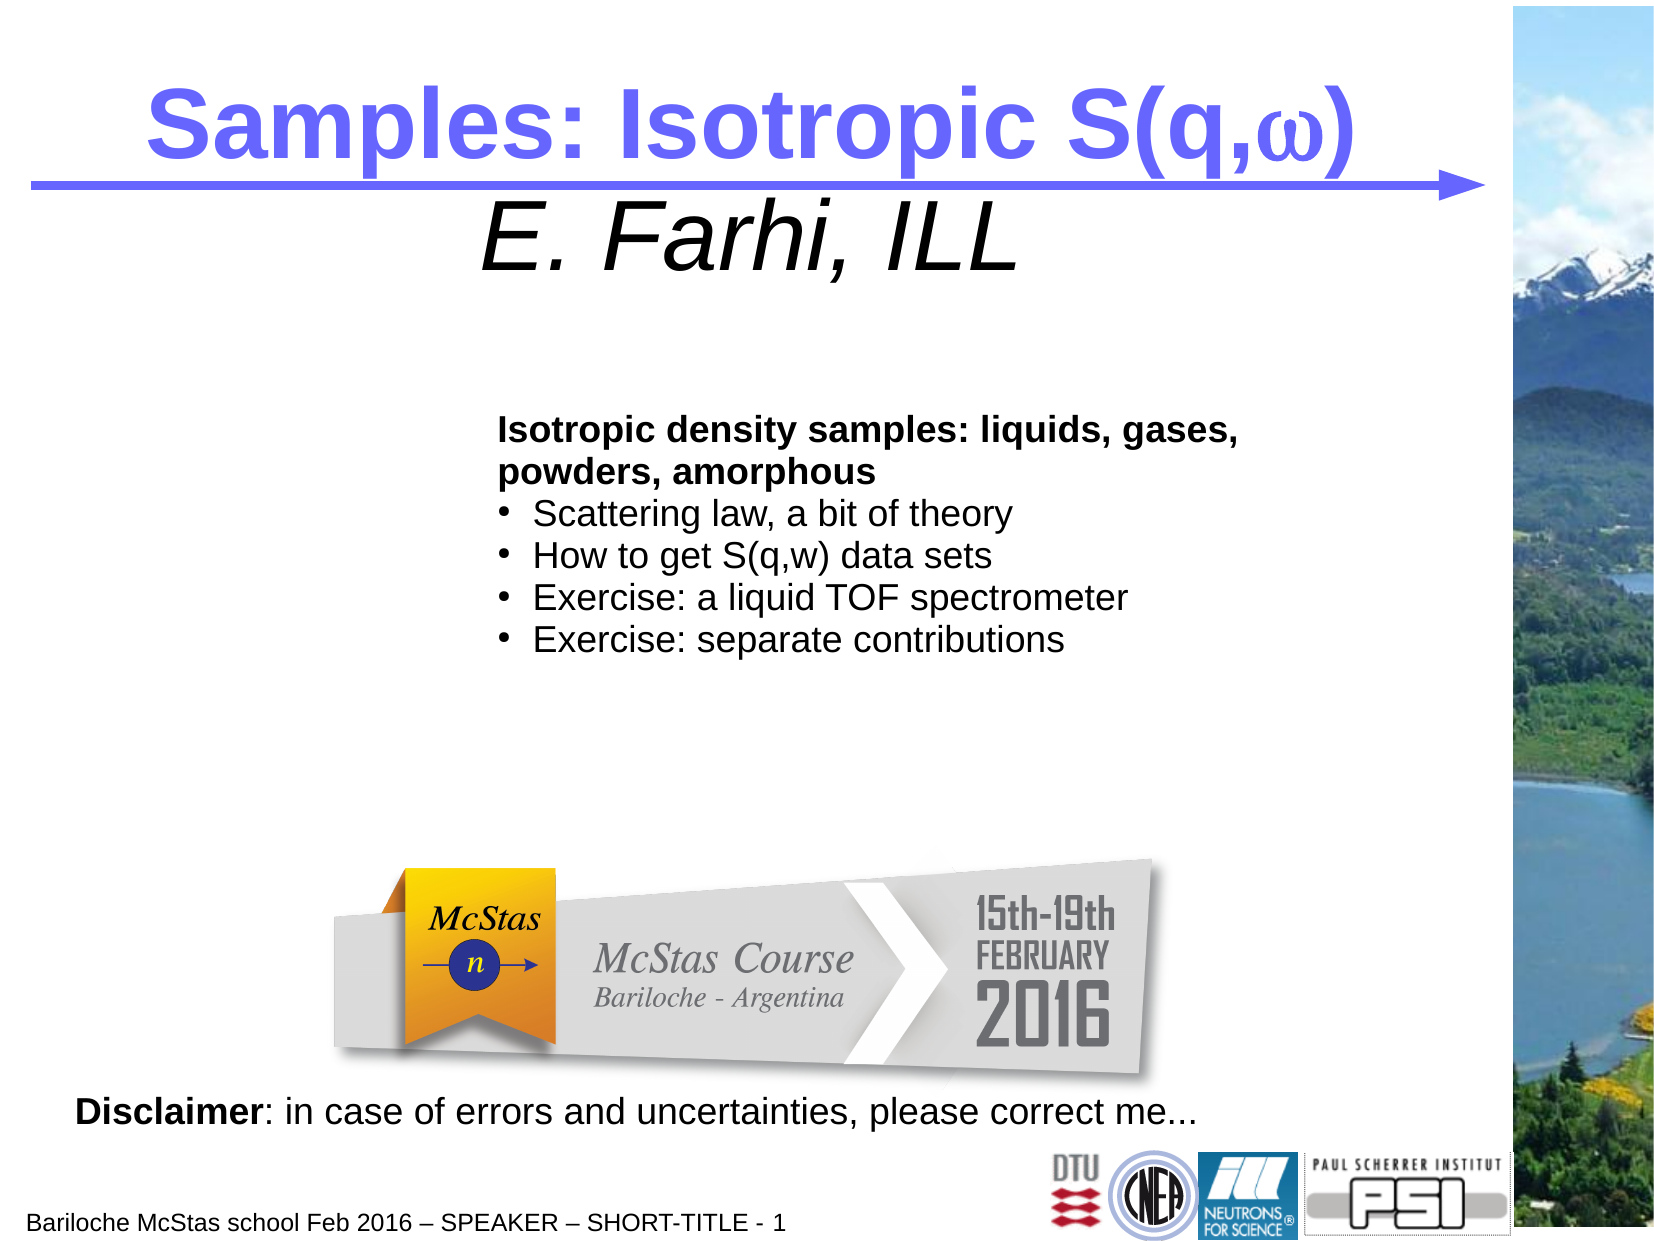

Samples: Isotropic S(q,w)
E. Farhi, ILL
Isotropic density samples: liquids, gases, powders, amorphous
Scattering law, a bit of theory
How to get S(q,w) data sets
Exercise: a liquid TOF spectrometer
Exercise: separate contributions
Disclaimer: in case of errors and uncertainties, please correct me...